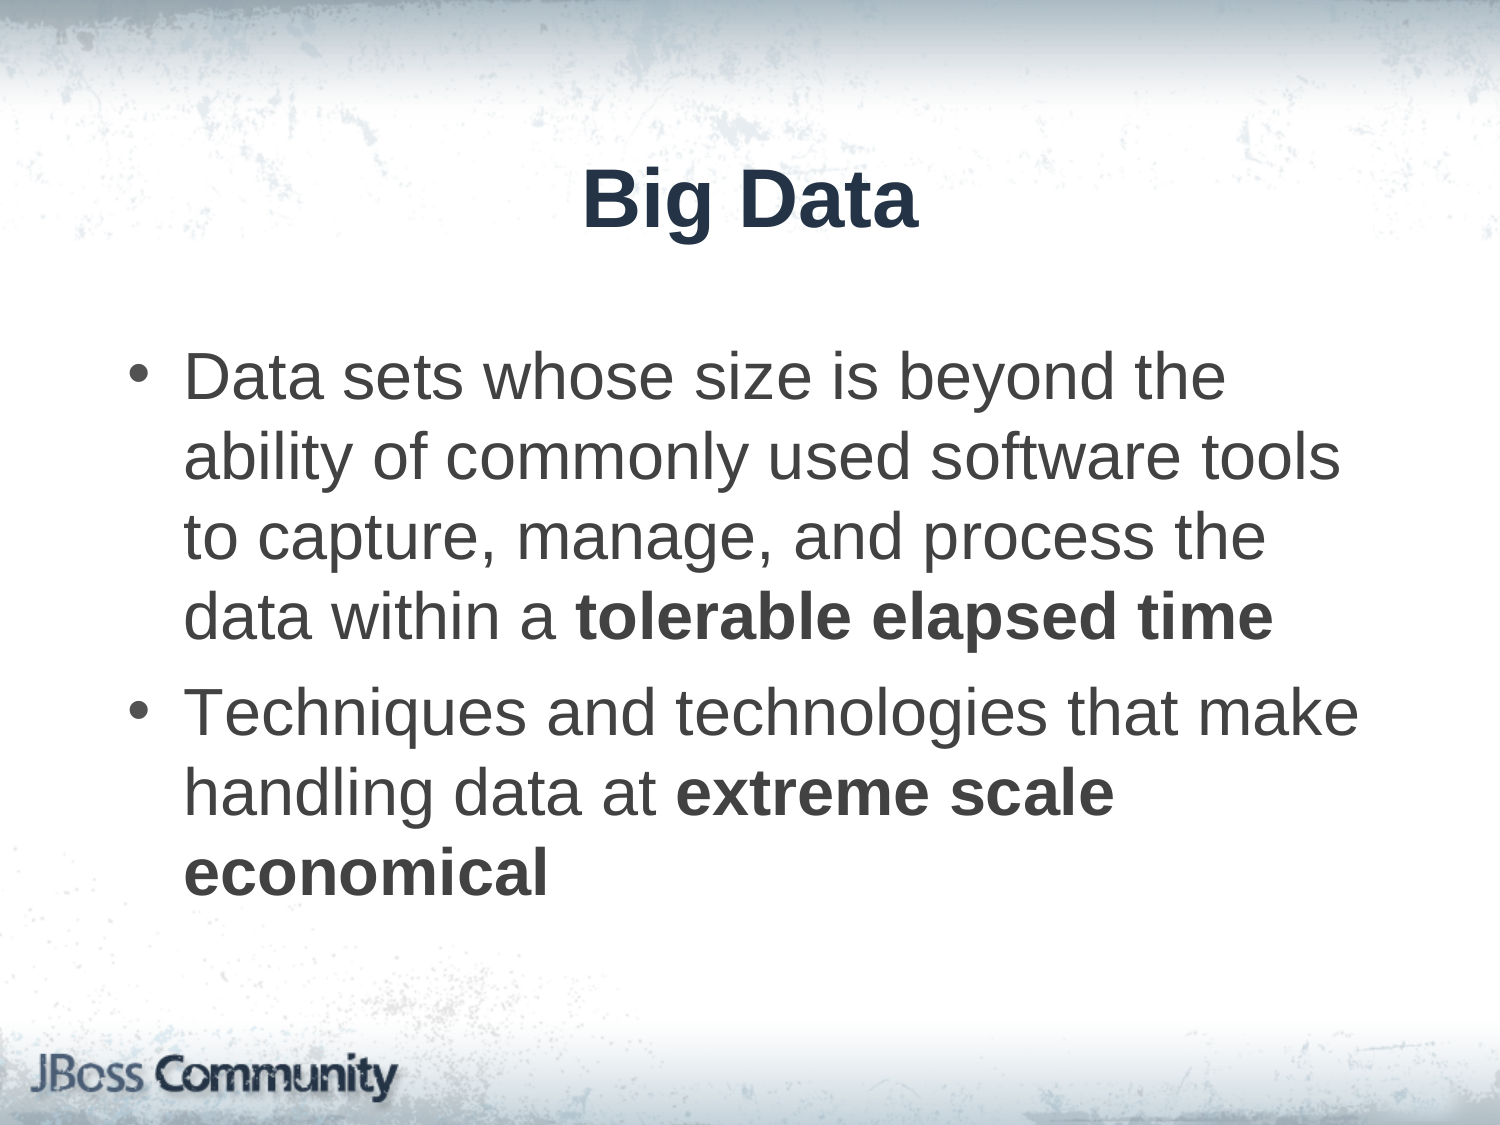

# Big Data
Data sets whose size is beyond the ability of commonly used software tools to capture, manage, and process the data within a tolerable elapsed time
Techniques and technologies that make handling data at extreme scale economical